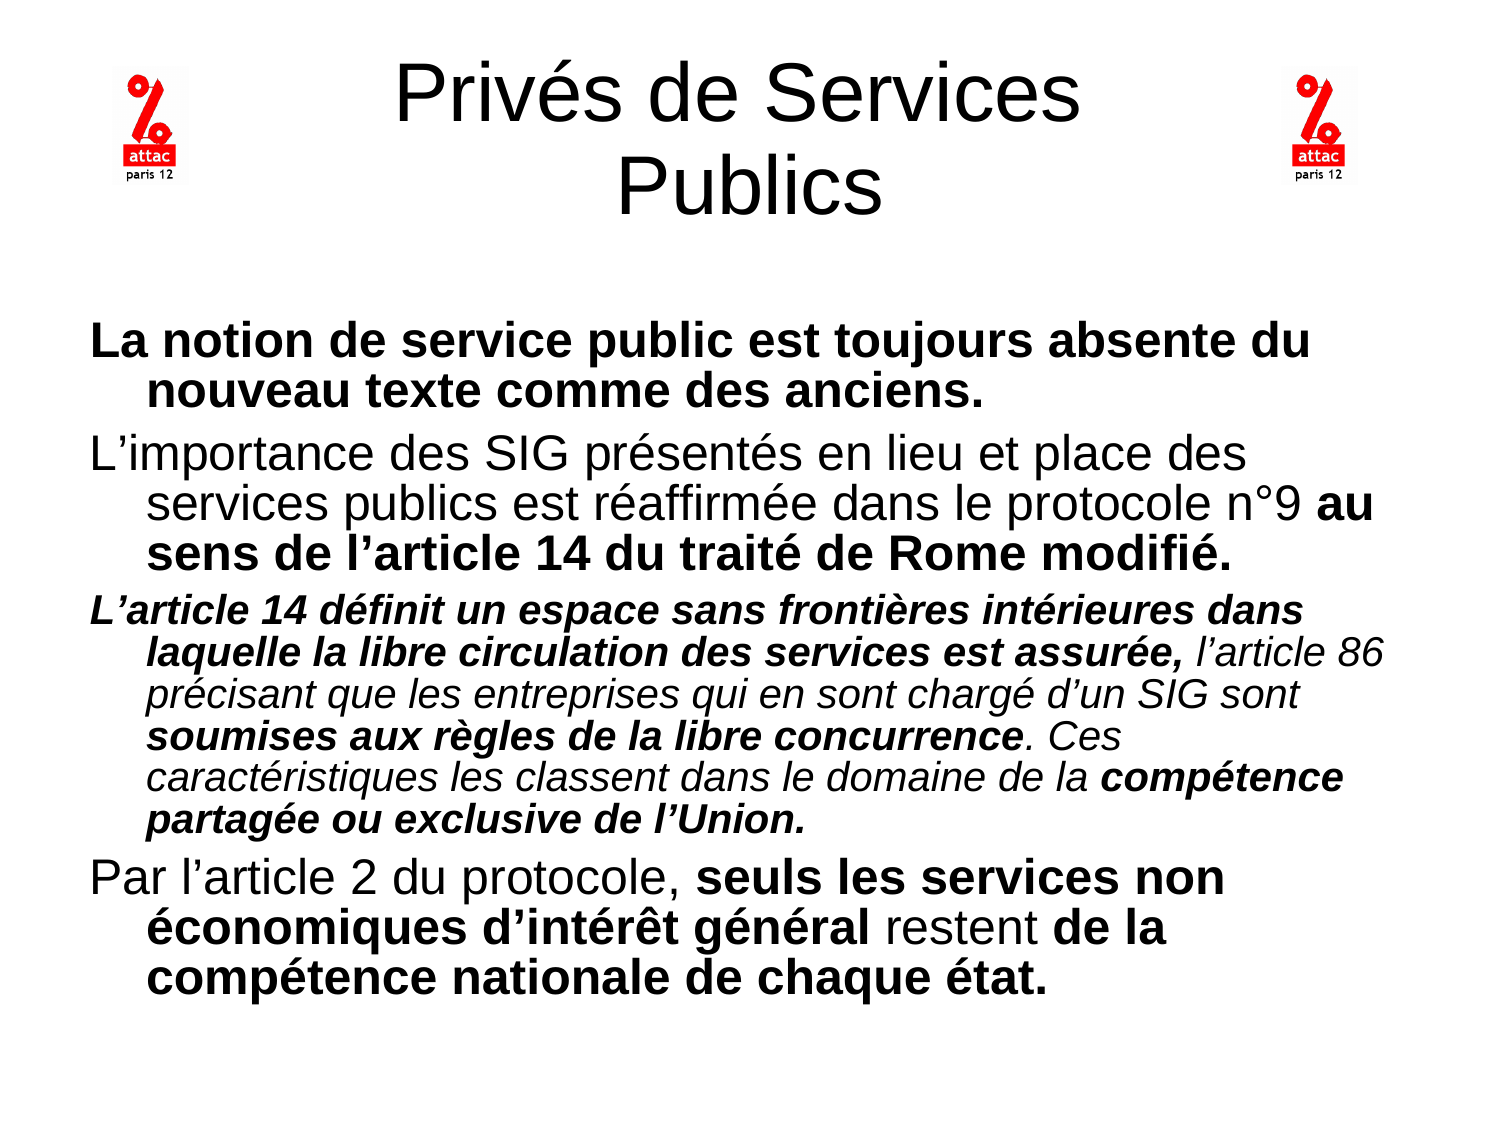

# Privés de Services Publics
La notion de service public est toujours absente du nouveau texte comme des anciens.
L’importance des SIG présentés en lieu et place des services publics est réaffirmée dans le protocole n°9 au sens de l’article 14 du traité de Rome modifié.
L’article 14 définit un espace sans frontières intérieures dans laquelle la libre circulation des services est assurée, l’article 86 précisant que les entreprises qui en sont chargé d’un SIG sont soumises aux règles de la libre concurrence. Ces caractéristiques les classent dans le domaine de la compétence partagée ou exclusive de l’Union.
Par l’article 2 du protocole, seuls les services non économiques d’intérêt général restent de la compétence nationale de chaque état.